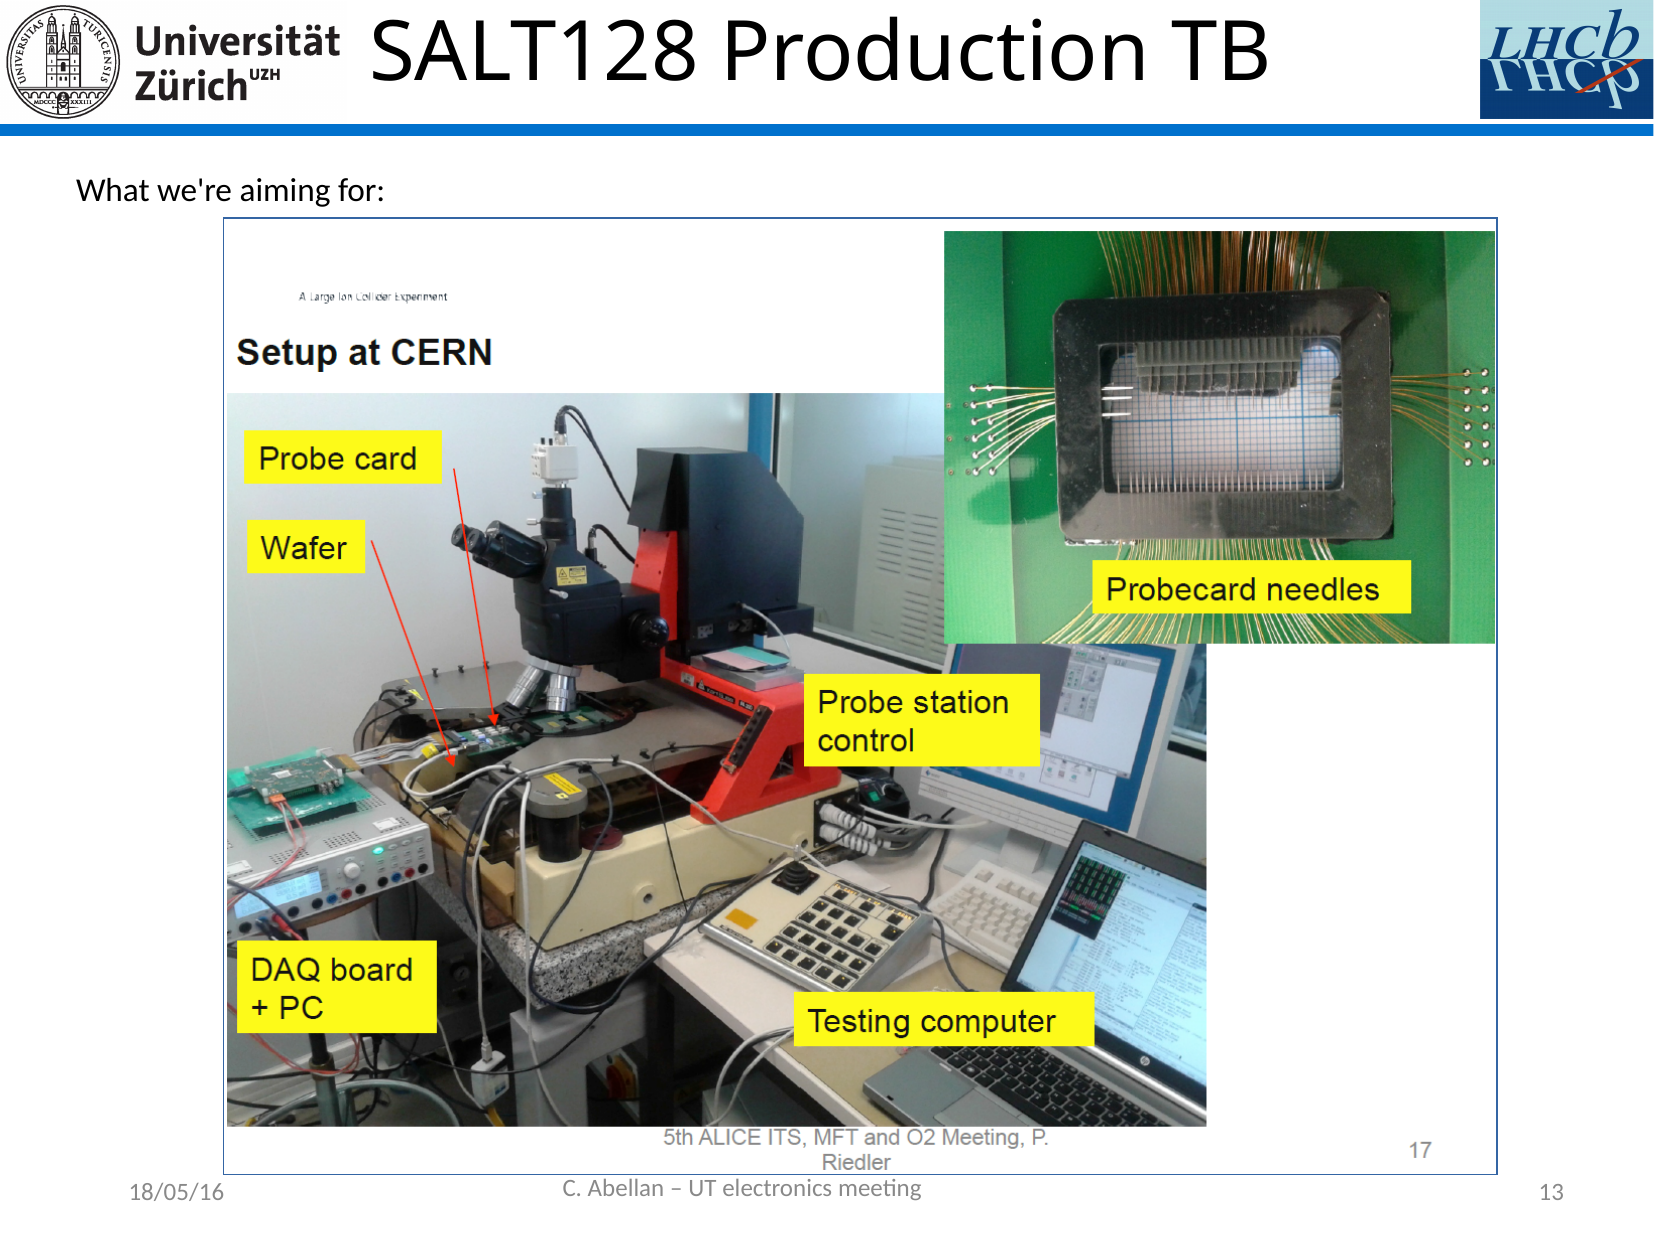

# SALT128 Production TB
What we're aiming for:
C. Abellan
30/01/15
13